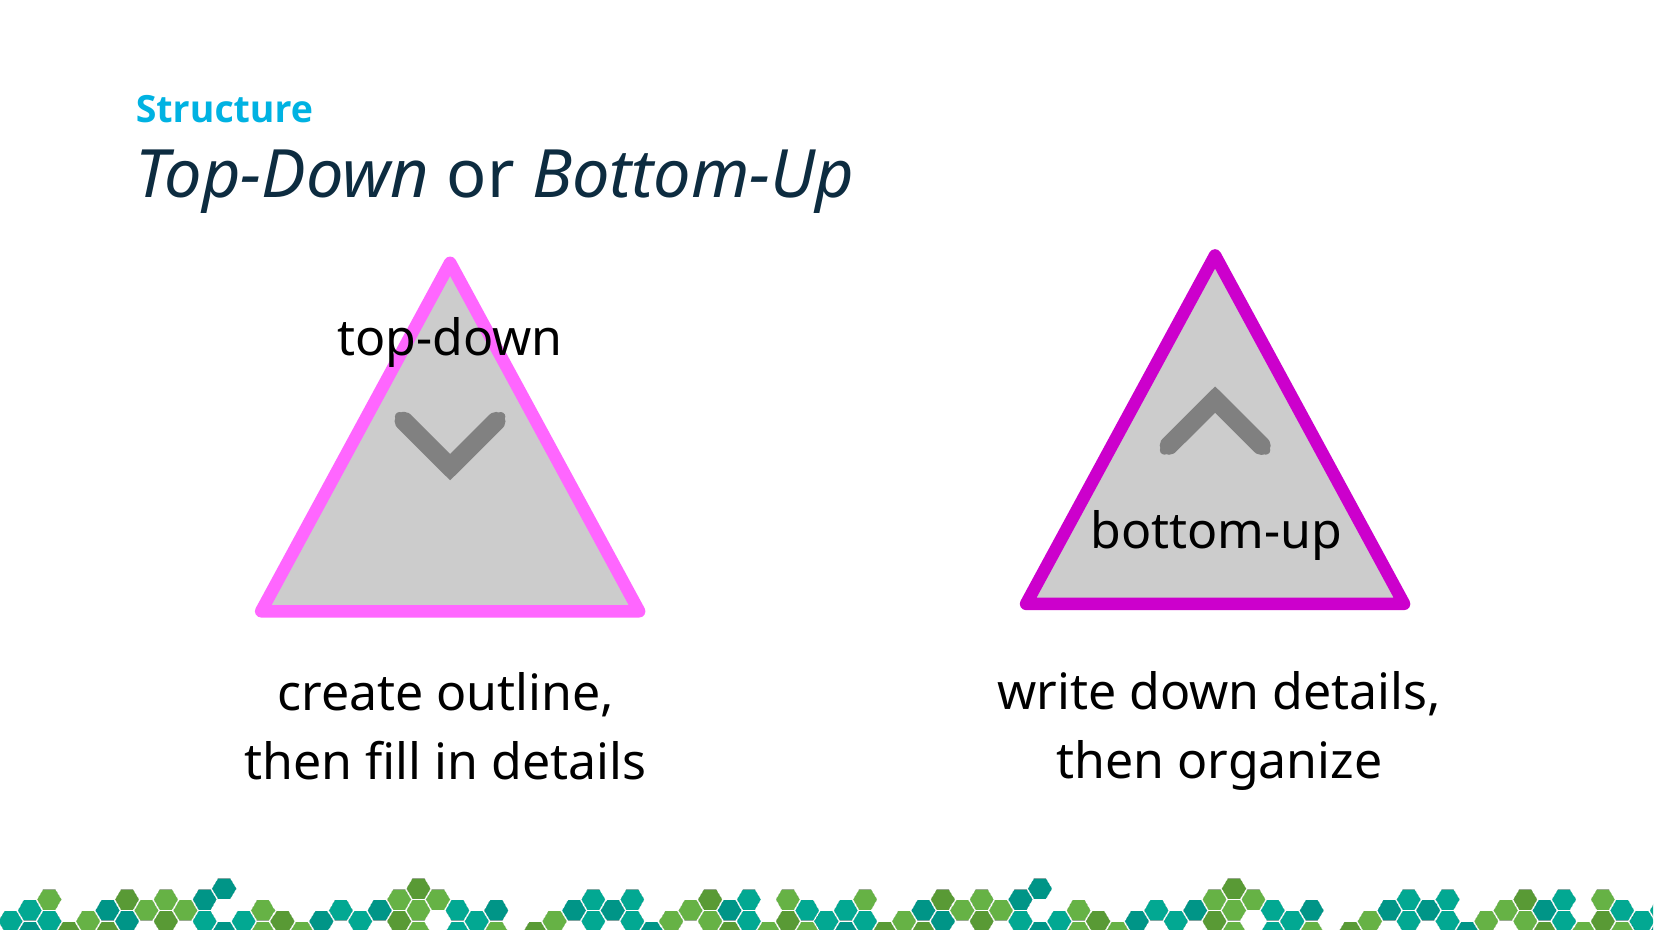

# Structure Top-Down or Bottom-Up
write down details,
then organize
create outline,
then fill in details
top-down
bottom-up